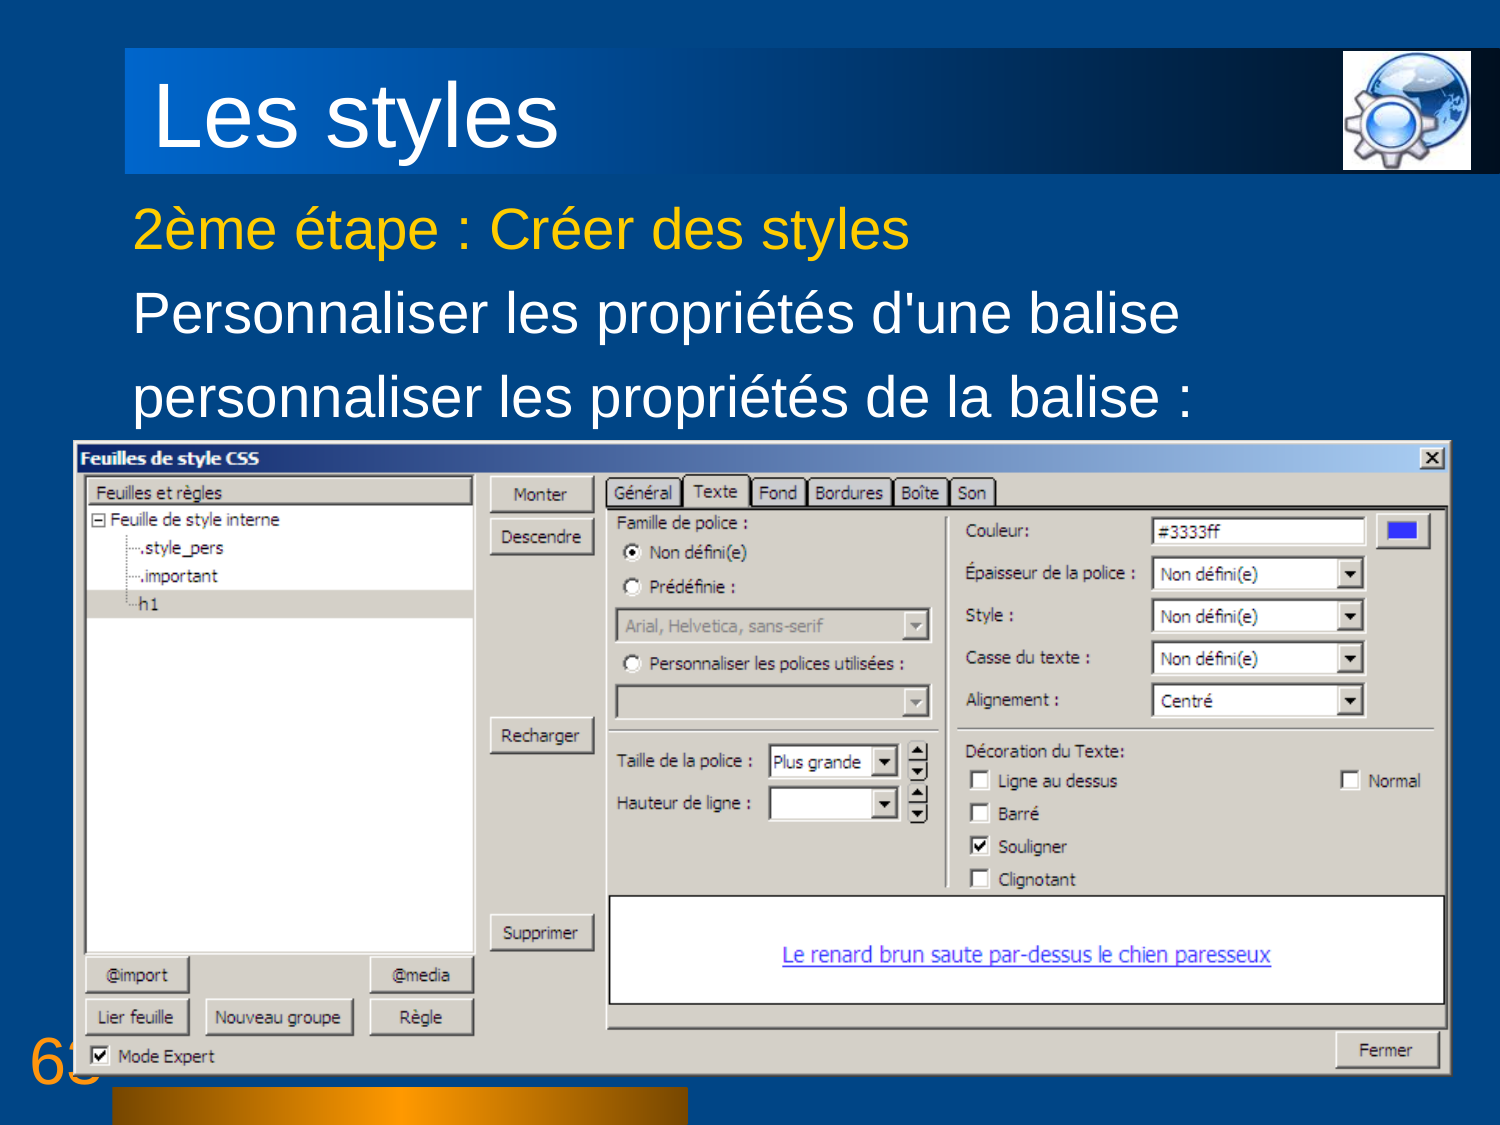

Les styles
# 2ème étape : Créer des styles
Personnaliser les propriétés d'une balise
personnaliser les propriétés de la balise :